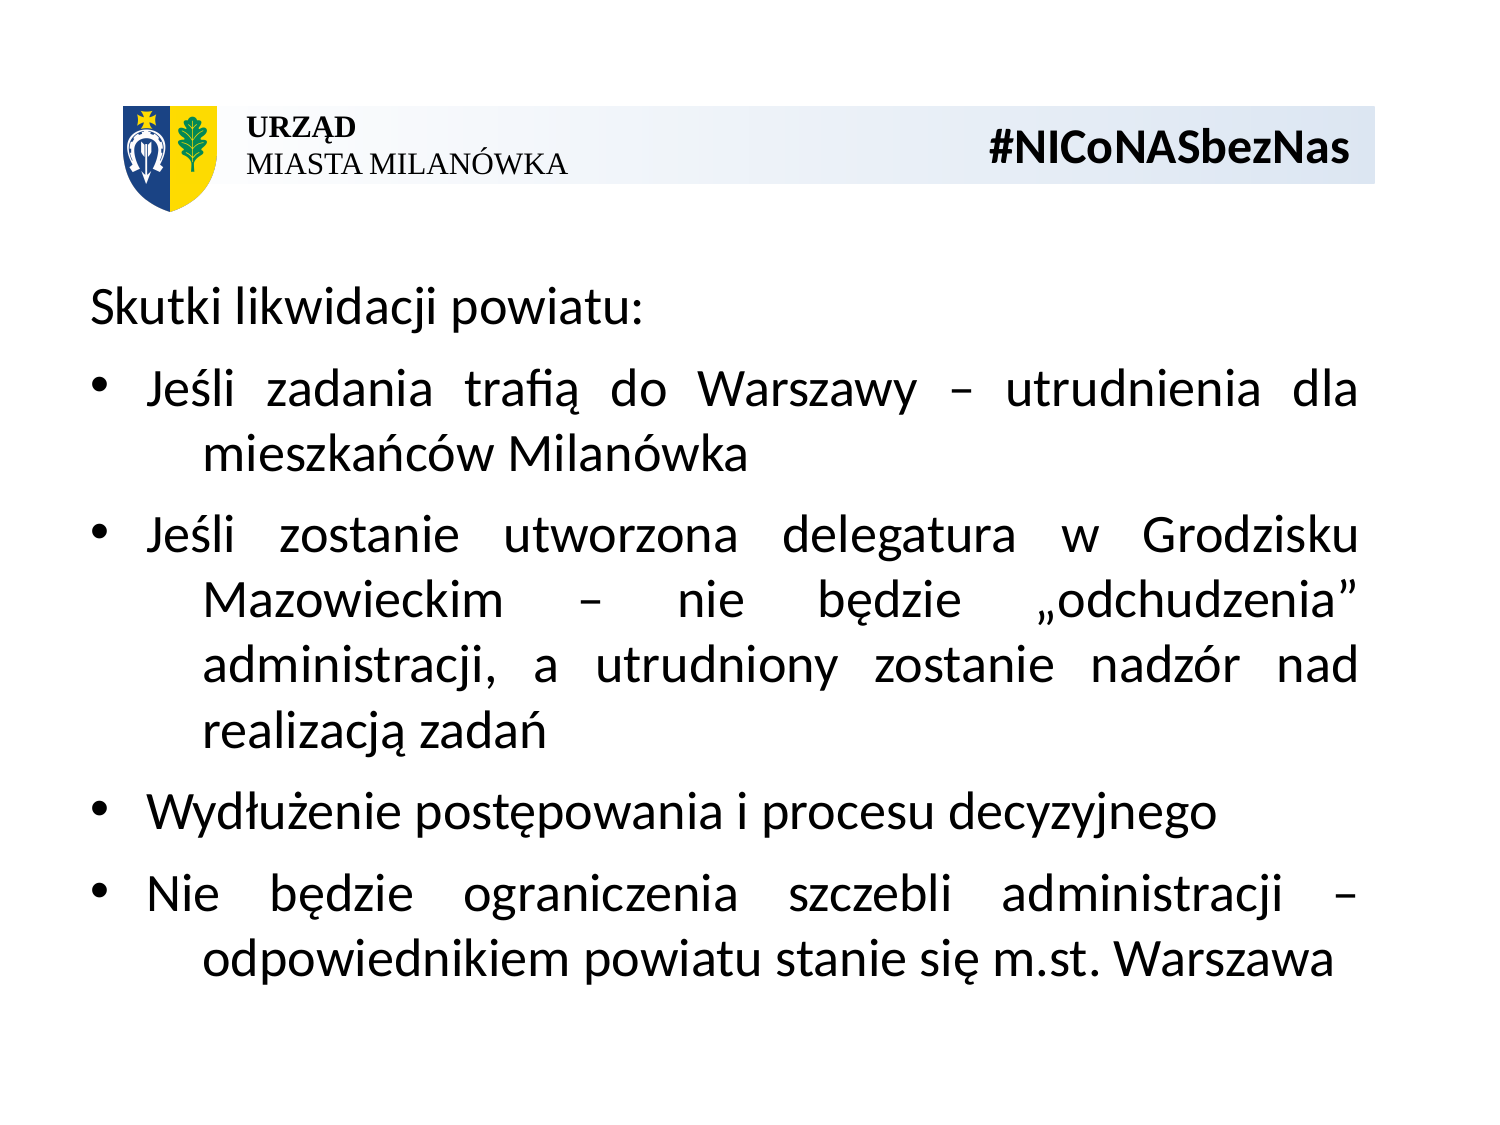

Urząd
Miasta Milanówka
#NICoNASbezNas
# Skutki likwidacji powiatu:
Jeśli zadania trafią do Warszawy – utrudnienia dla mieszkańców Milanówka
Jeśli zostanie utworzona delegatura w Grodzisku Mazowieckim – nie będzie „odchudzenia” administracji, a utrudniony zostanie nadzór nad realizacją zadań
Wydłużenie postępowania i procesu decyzyjnego
Nie będzie ograniczenia szczebli administracji – odpowiednikiem powiatu stanie się m.st. Warszawa